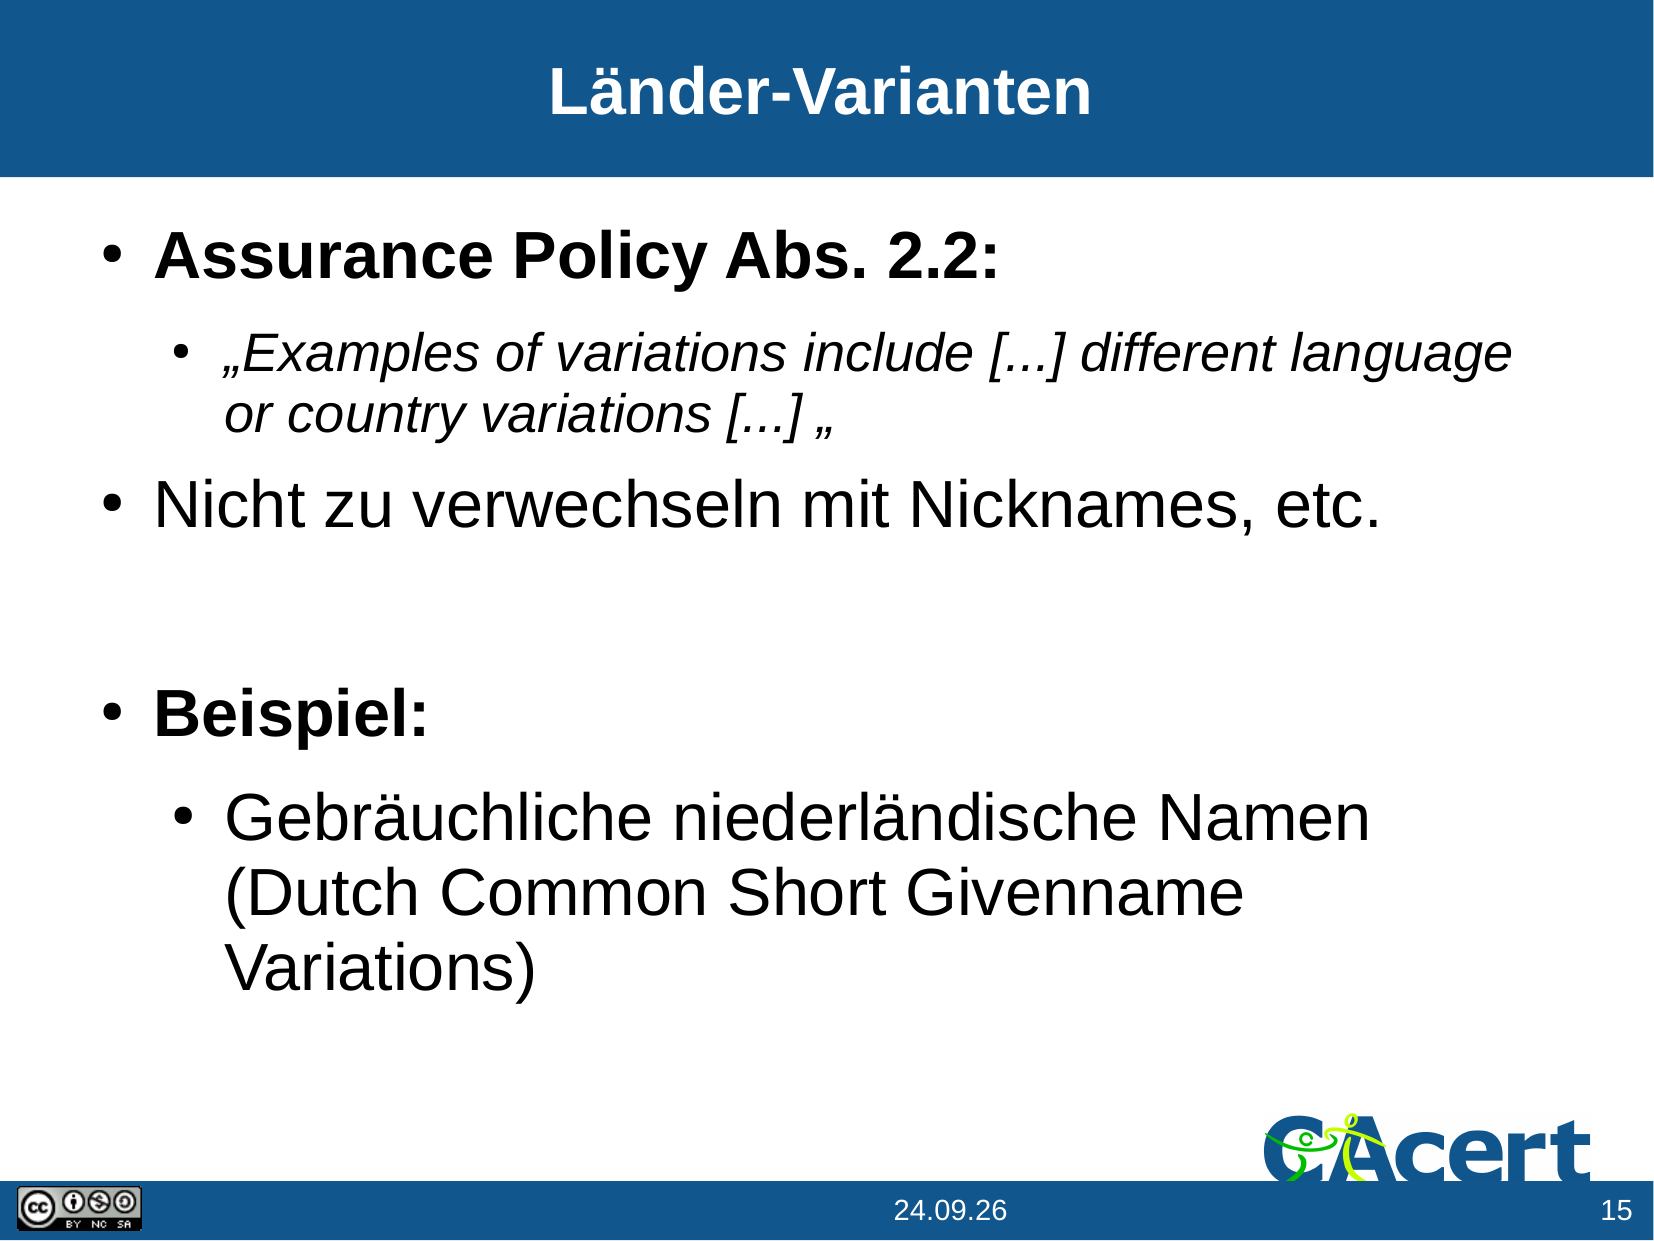

# Länder-Varianten
Assurance Policy Abs. 2.2:
„Examples of variations include [...] different language or country variations [...] „
Nicht zu verwechseln mit Nicknames, etc.
Beispiel:
Gebräuchliche niederländische Namen (Dutch Common Short Givenname Variations)